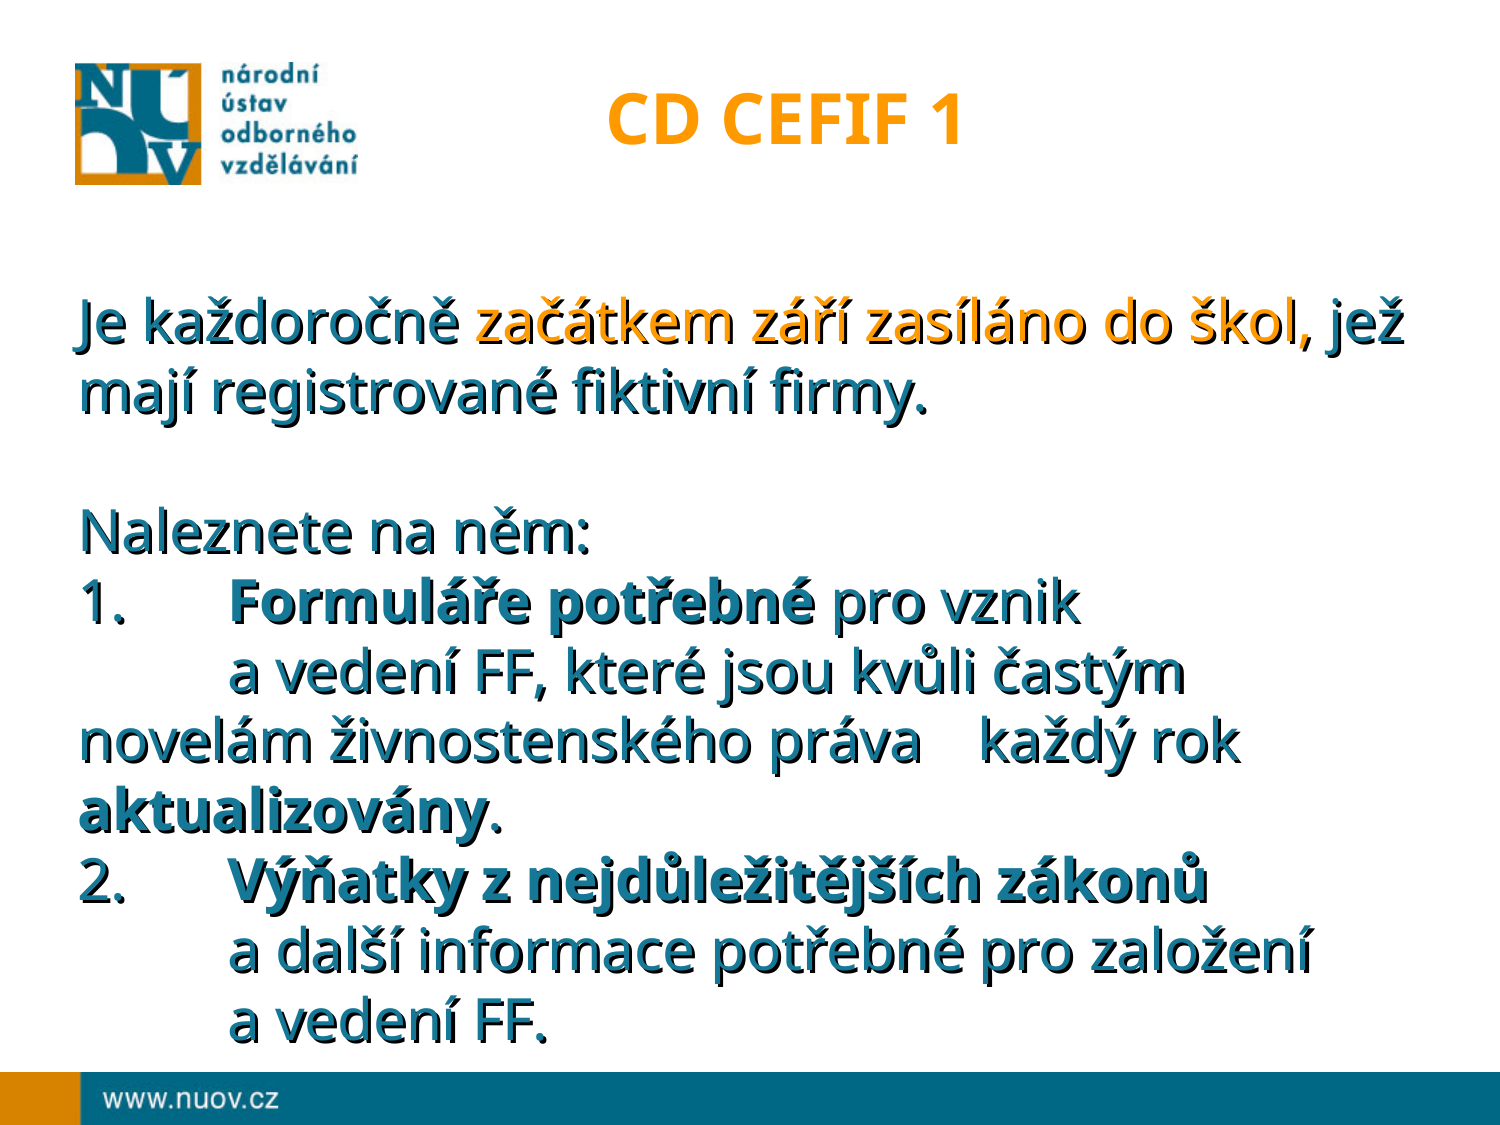

# CD CEFIF 1
Je každoročně začátkem září zasíláno do škol, jež mají registrované fiktivní firmy.
Naleznete na něm:
1. 	Formuláře potřebné pro vznik
	a vedení FF, které jsou kvůli častým 	novelám živnostenského práva 	každý rok aktualizovány.
2. 	Výňatky z nejdůležitějších zákonů
 	a další informace potřebné pro založení
 	a vedení FF.